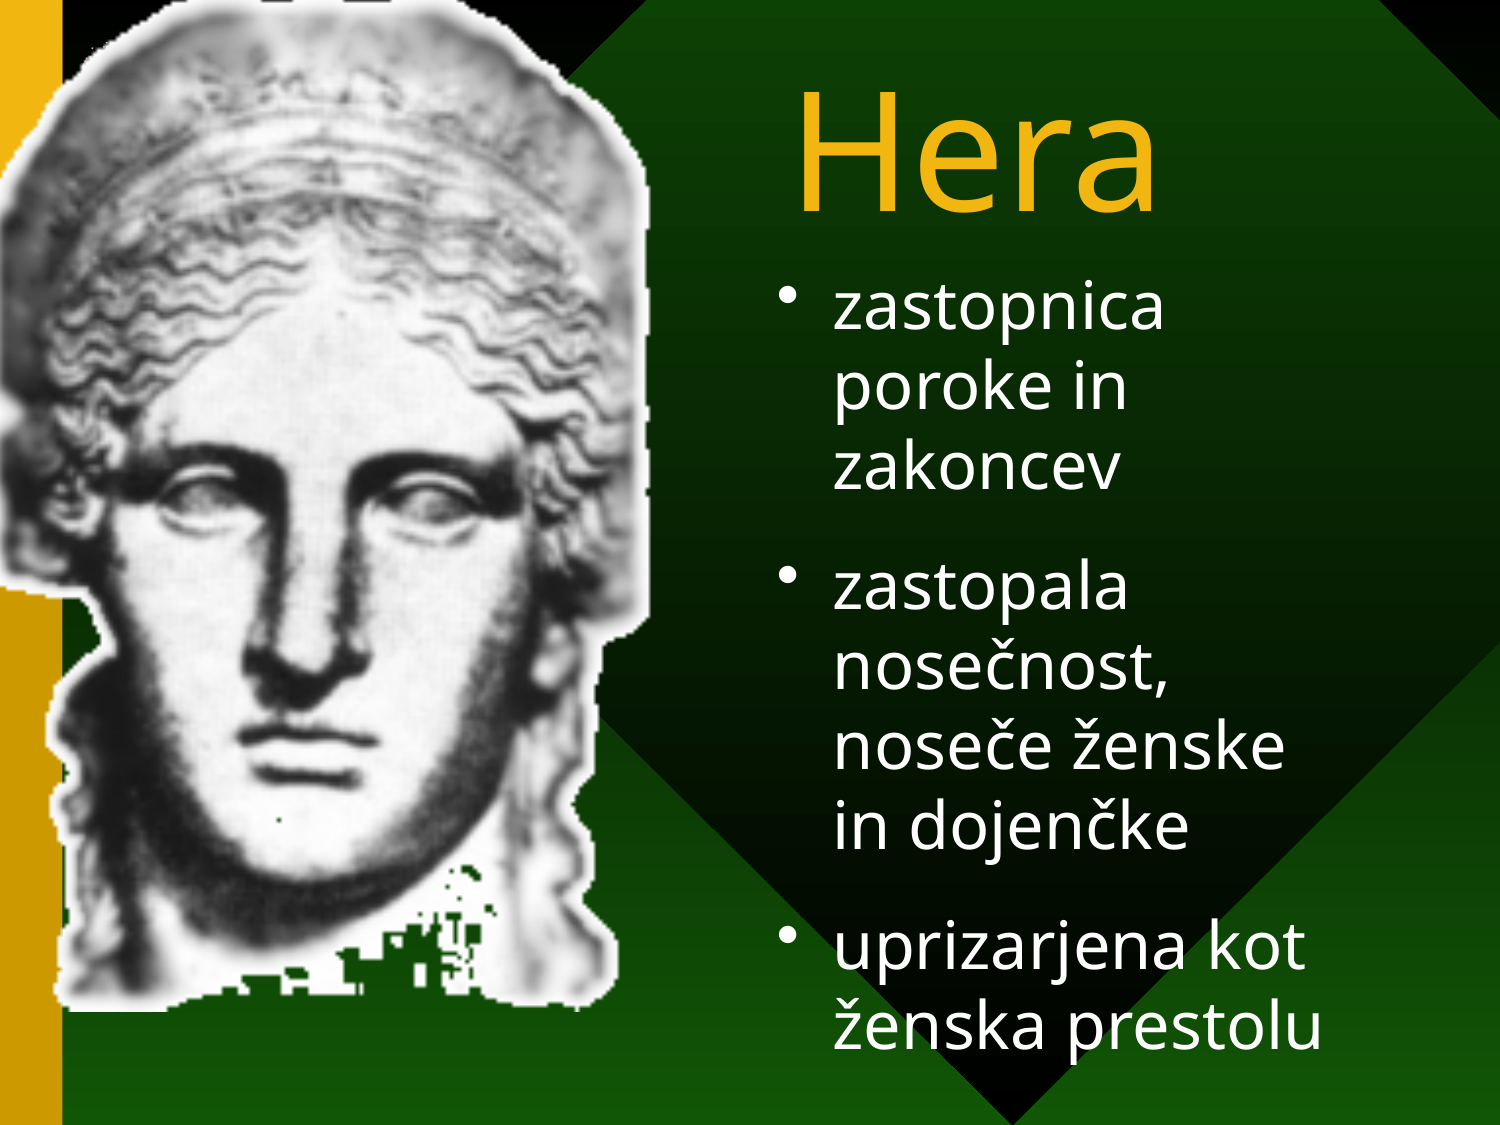

# Hera
zastopnica poroke in zakoncev
zastopala nosečnost, noseče ženske in dojenčke
uprizarjena kot ženska prestolu